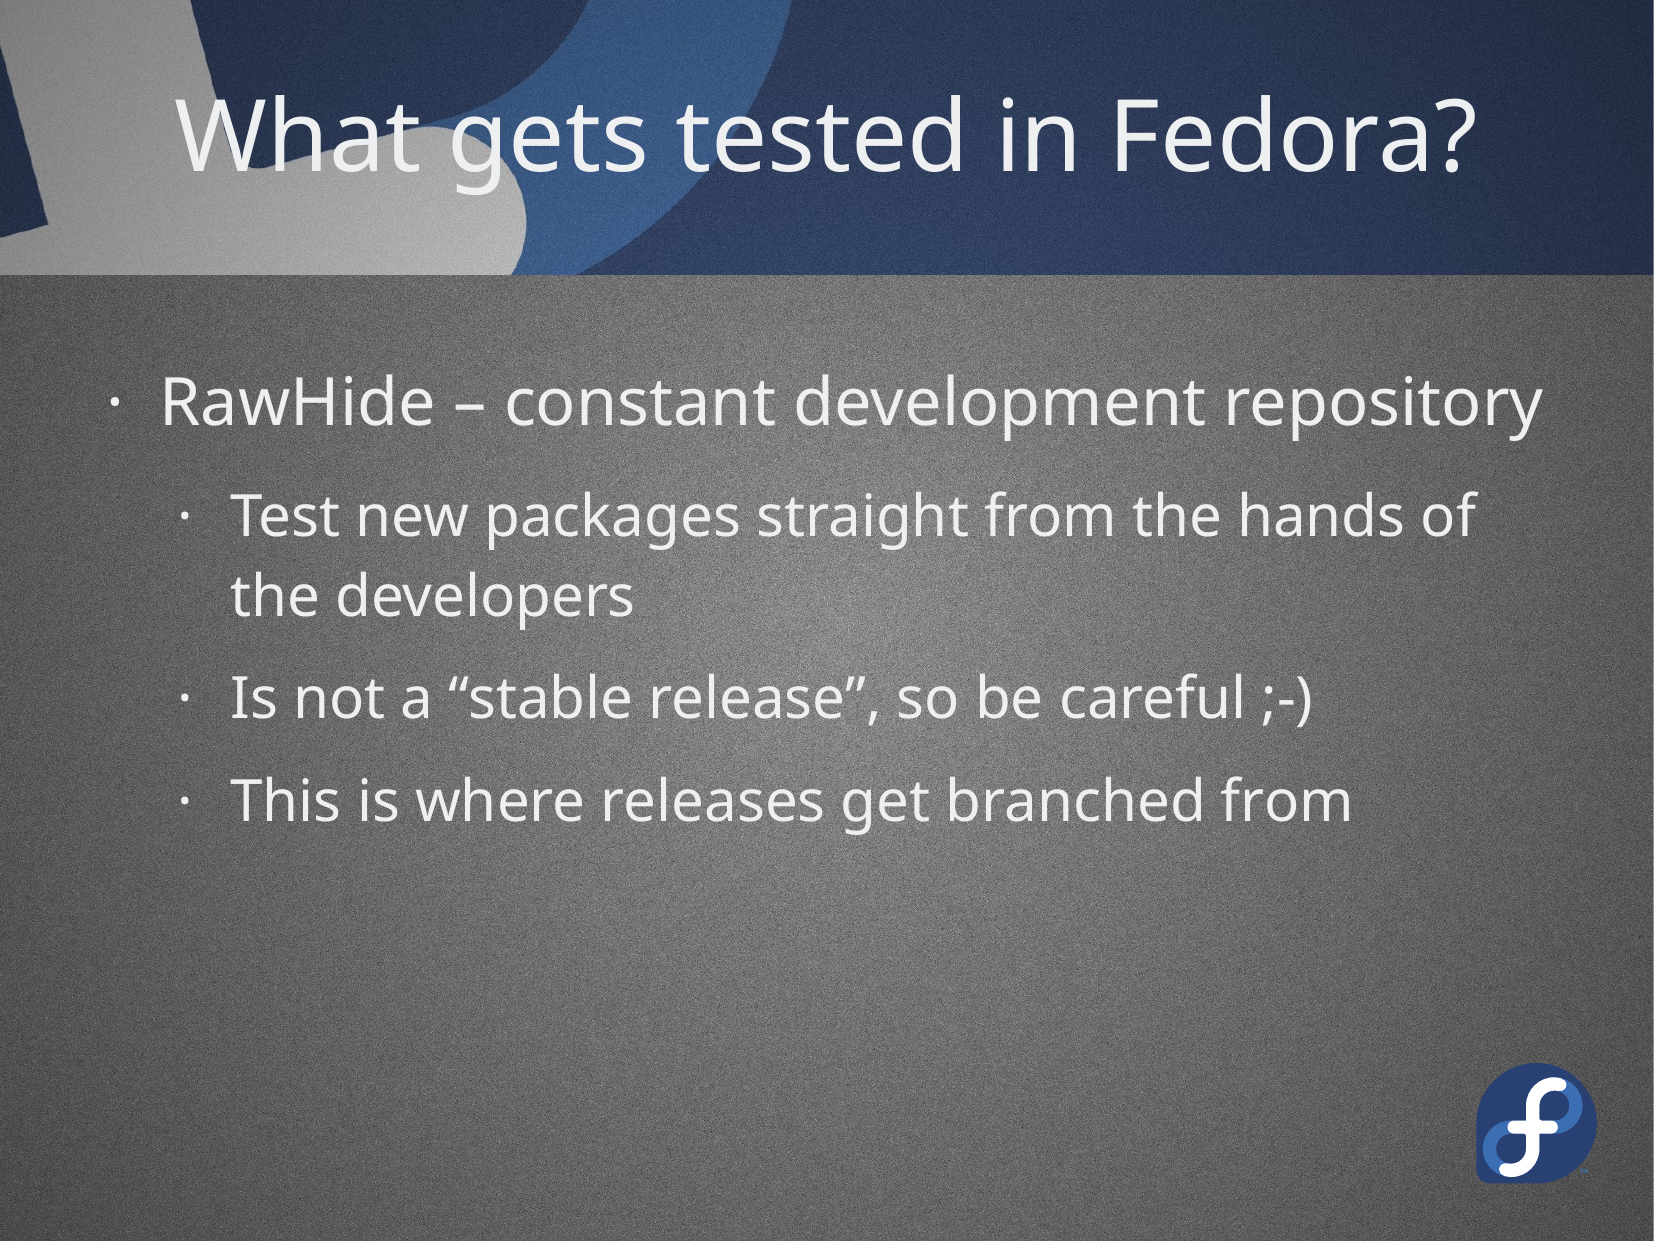

# What gets tested in Fedora?
RawHide – constant development repository
Test new packages straight from the hands of the developers
Is not a “stable release”, so be careful ;-)
This is where releases get branched from